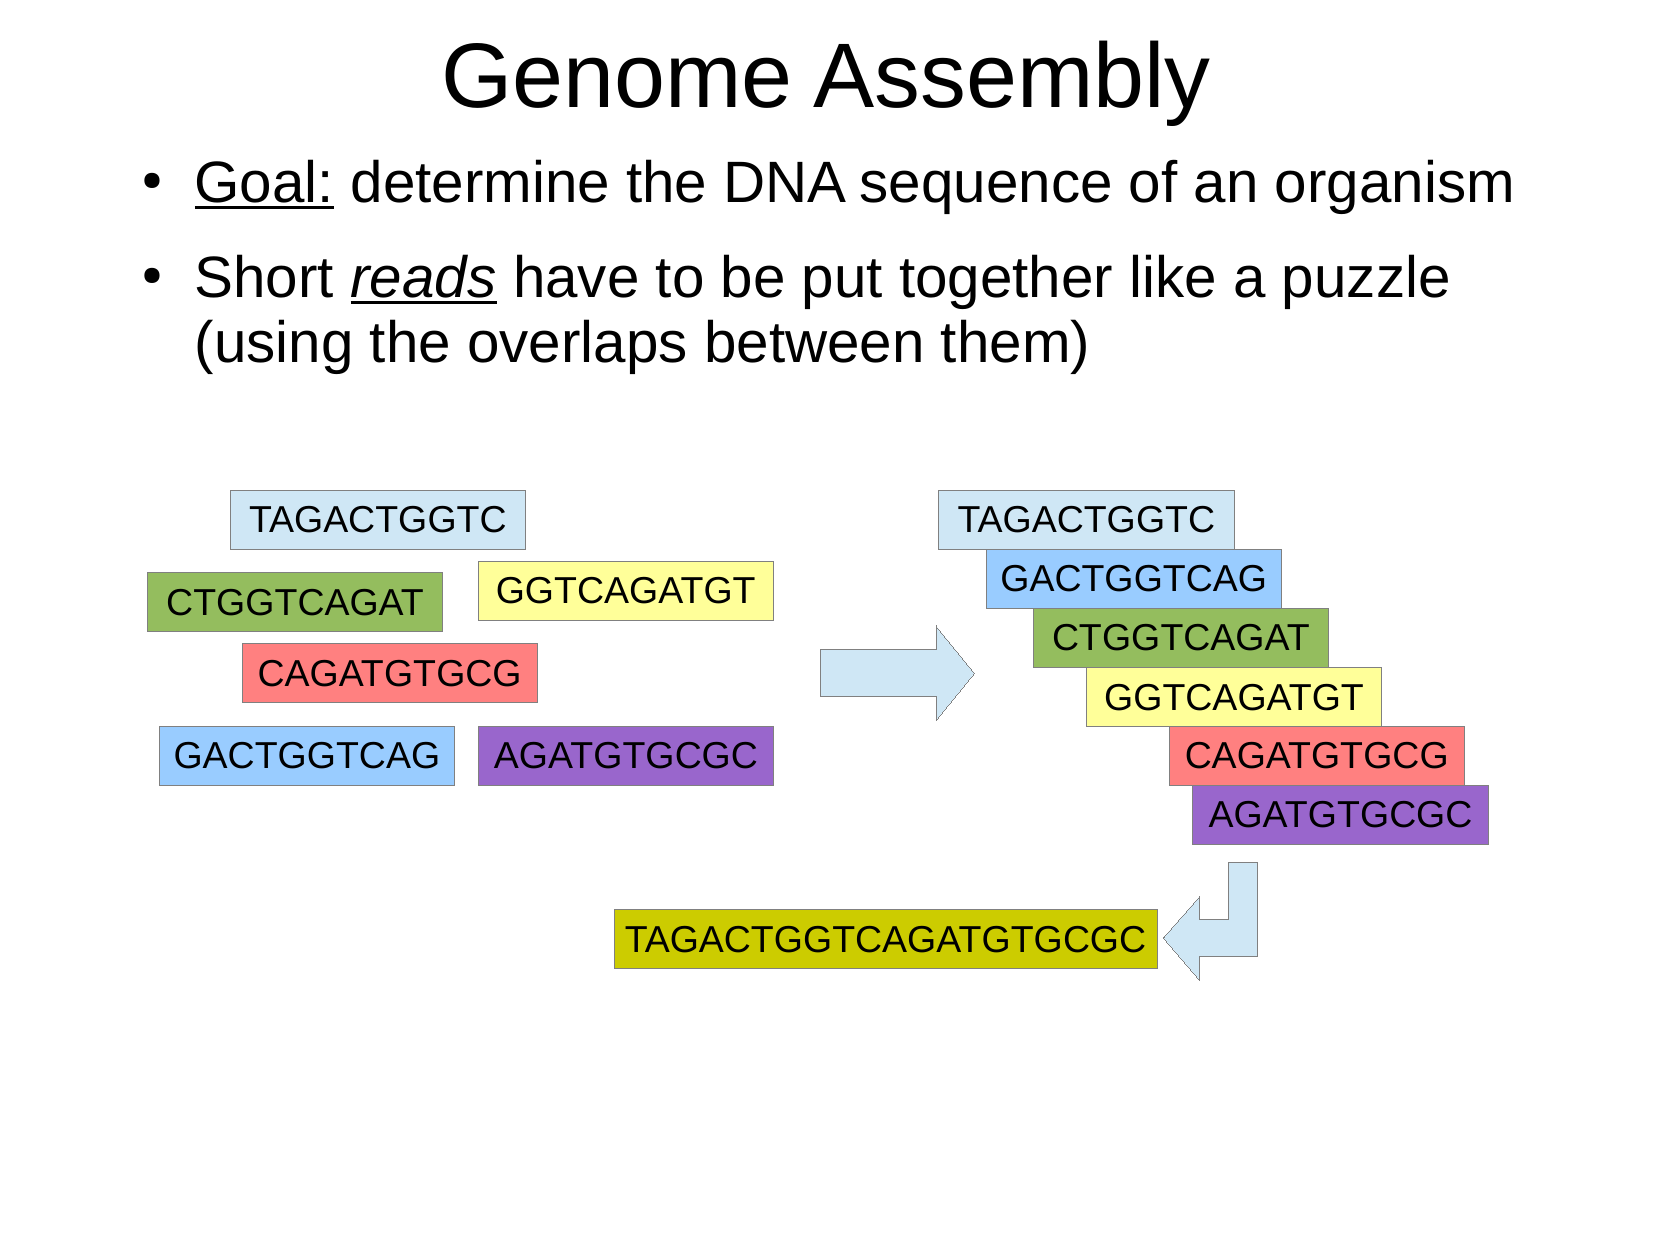

# Genome Assembly
Goal: determine the DNA sequence of an organism
Short reads have to be put together like a puzzle (using the overlaps between them)
TAGACTGGTC
TAGACTGGTC
TAGACTGGTC
GACTGGTCAG
GGTCAGATGT
CTGGTCAGAT
CTGGTCAGAT
CAGATGTGCG
GGTCAGATGT
GACTGGTCAG
AGATGTGCGC
CAGATGTGCG
AGATGTGCGC
TAGACTGGTCAGATGTGCGC